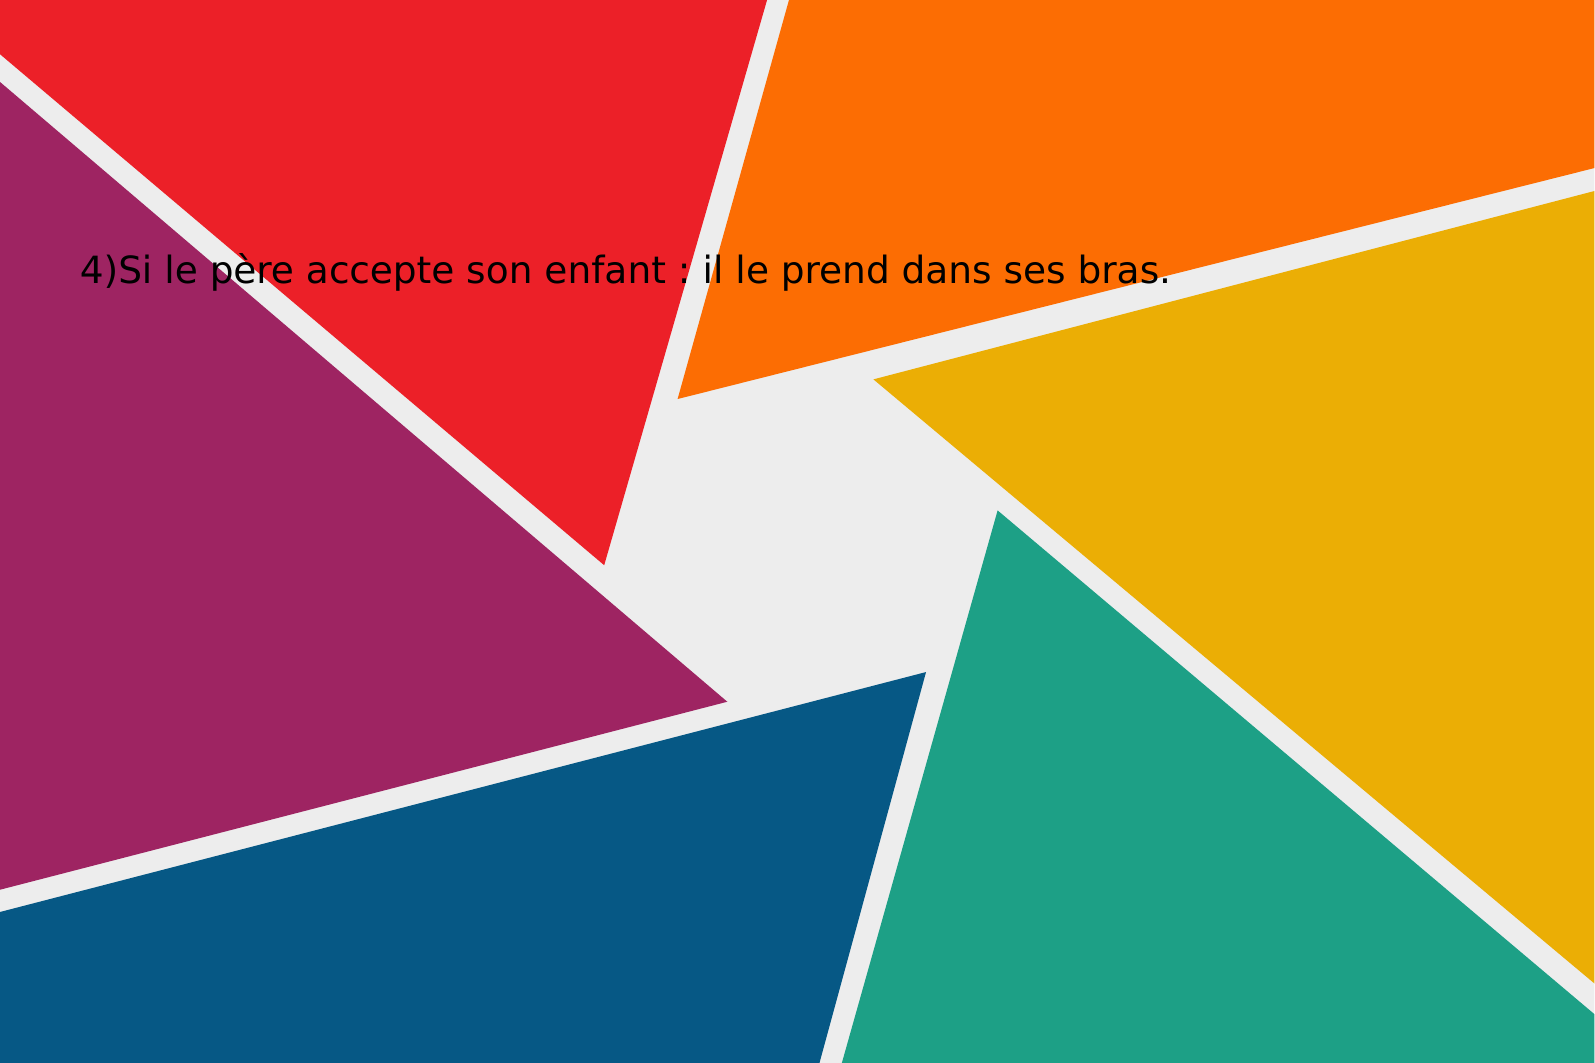

#
4)Si le père accepte son enfant : il le prend dans ses bras.